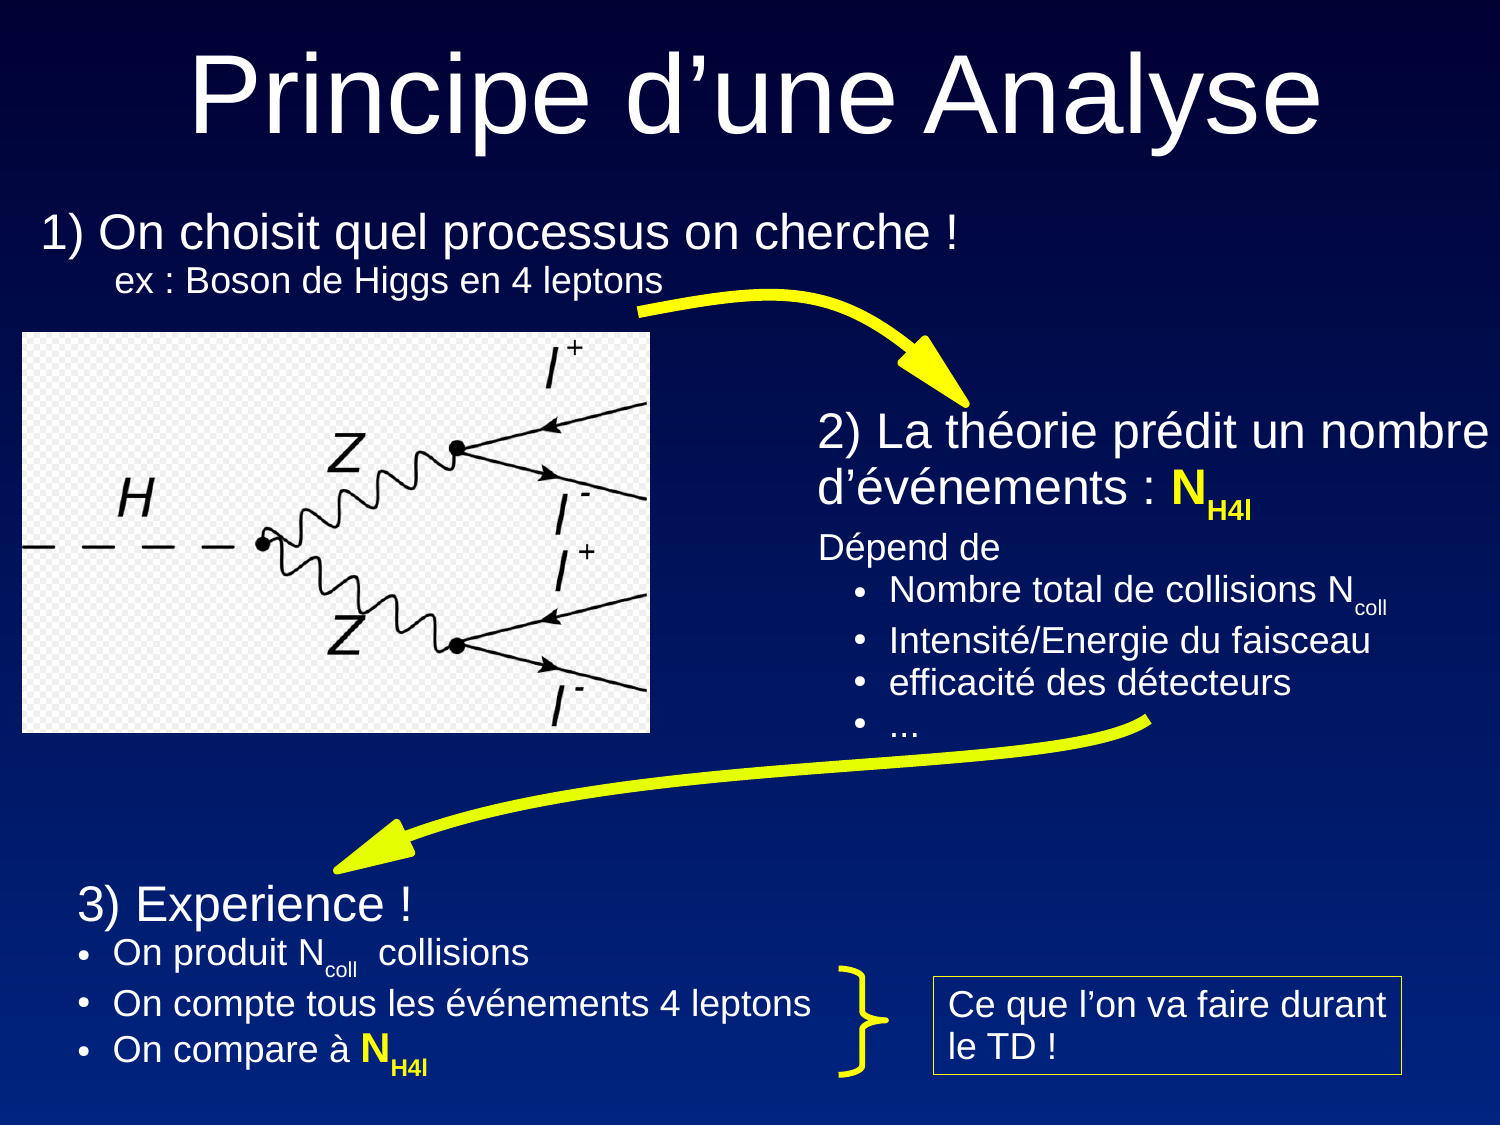

# Principe d’une Analyse
1) On choisit quel processus on cherche !
	ex : Boson de Higgs en 4 leptons
2) La théorie prédit un nombre
d’événements : NH4l
Dépend de
Nombre total de collisions Ncoll
Intensité/Energie du faisceau
efficacité des détecteurs
...
3) Experience !
On produit Ncoll collisions
On compte tous les événements 4 leptons
On compare à NH4l
Ce que l’on va faire durant
le TD !